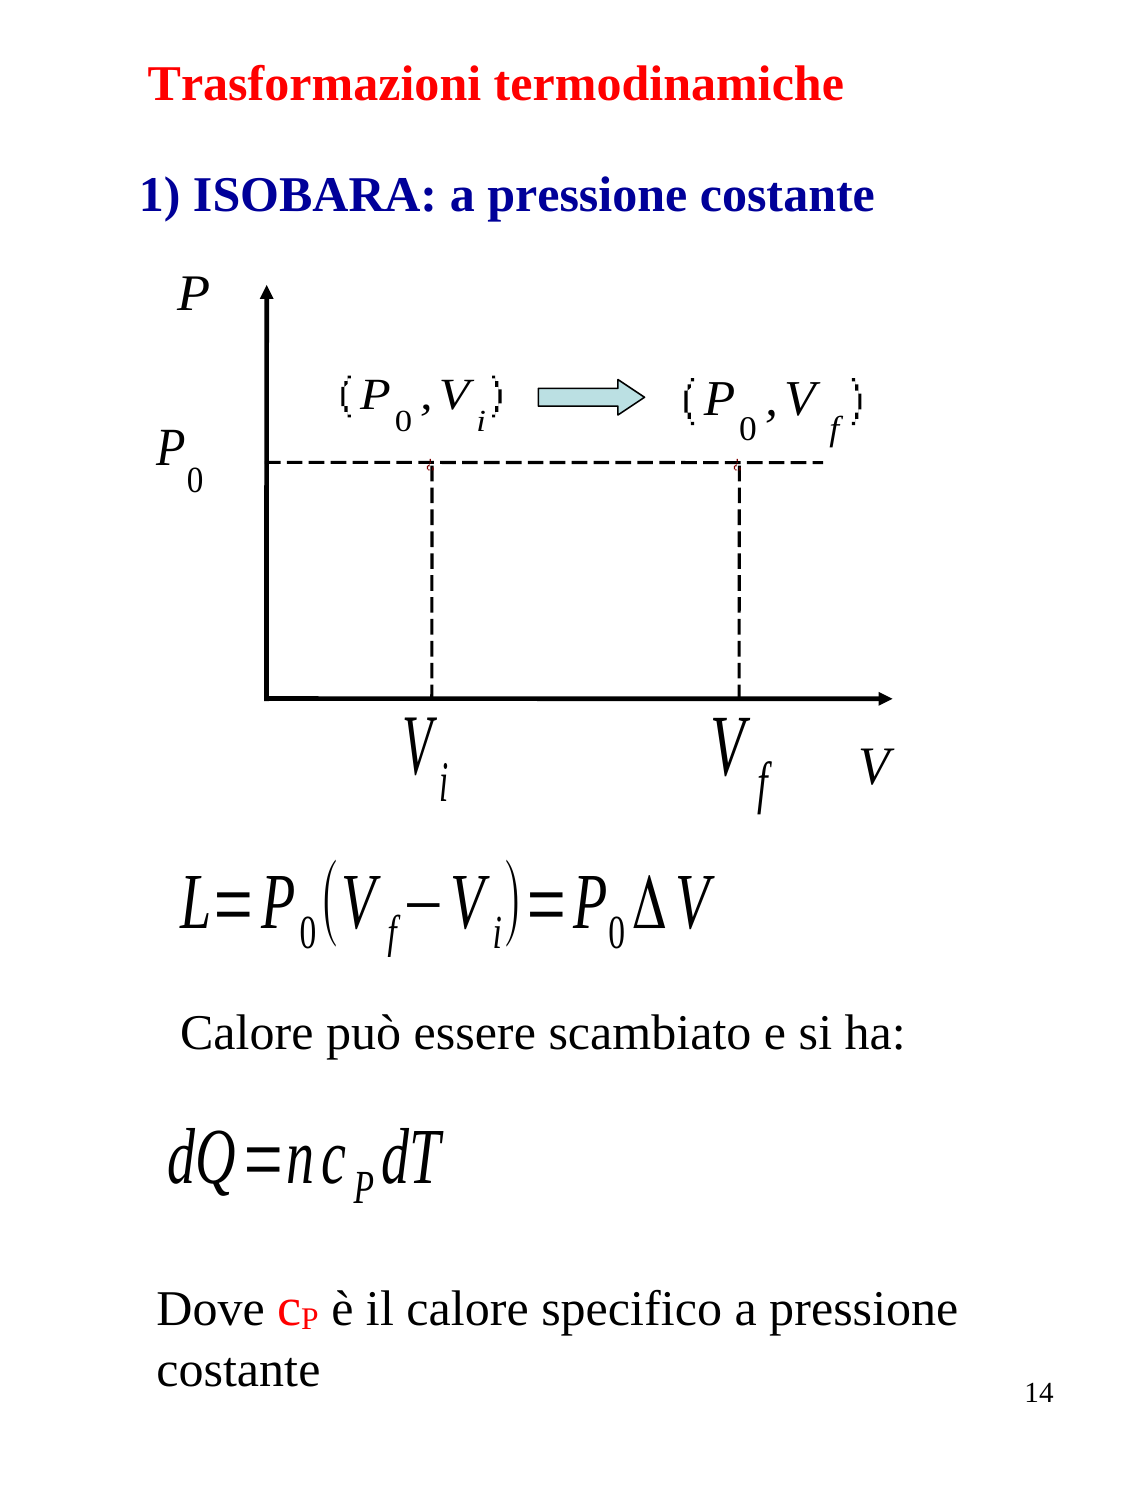

Trasformazioni termodinamiche
1) ISOBARA: a pressione costante
Calore può essere scambiato e si ha:
Dove cP è il calore specifico a pressione costante